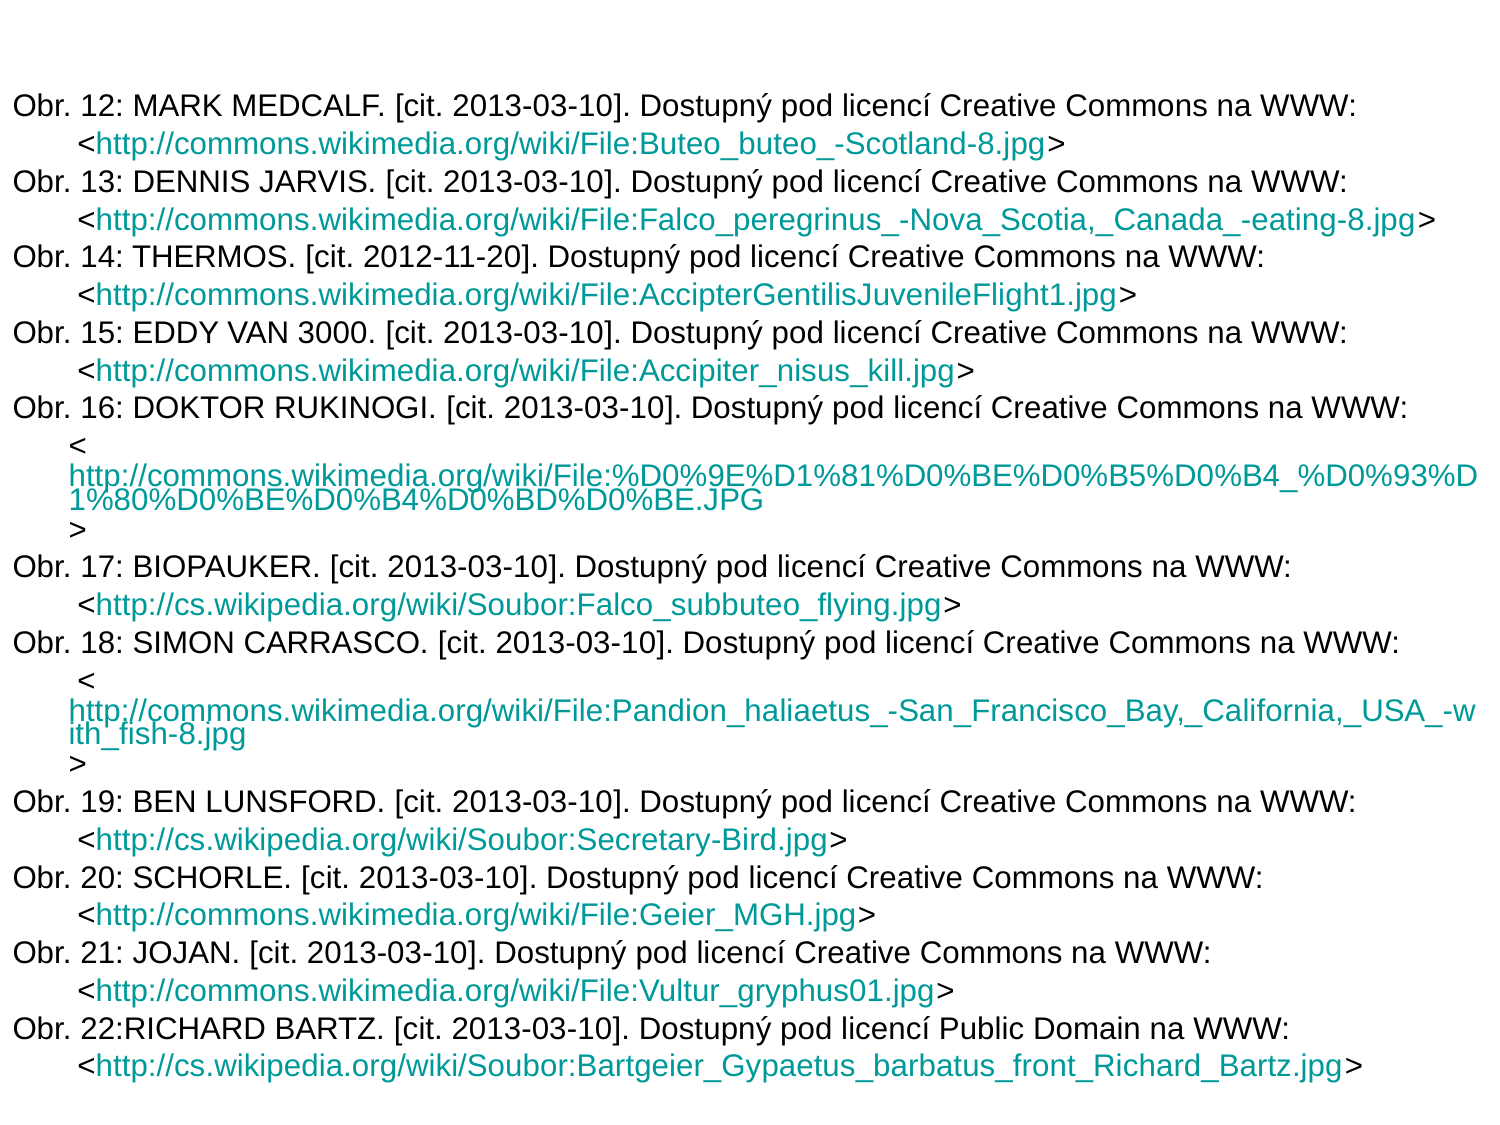

# Obr. 12: MARK MEDCALF. [cit. 2013-03-10]. Dostupný pod licencí Creative Commons na WWW:
	 <http://commons.wikimedia.org/wiki/File:Buteo_buteo_-Scotland-8.jpg>
Obr. 13: DENNIS JARVIS. [cit. 2013-03-10]. Dostupný pod licencí Creative Commons na WWW:
	 <http://commons.wikimedia.org/wiki/File:Falco_peregrinus_-Nova_Scotia,_Canada_-eating-8.jpg>
Obr. 14: THERMOS. [cit. 2012-11-20]. Dostupný pod licencí Creative Commons na WWW:
	 <http://commons.wikimedia.org/wiki/File:AccipterGentilisJuvenileFlight1.jpg>
Obr. 15: EDDY VAN 3000. [cit. 2013-03-10]. Dostupný pod licencí Creative Commons na WWW:
	 <http://commons.wikimedia.org/wiki/File:Accipiter_nisus_kill.jpg>
Obr. 16: DOKTOR RUKINOGI. [cit. 2013-03-10]. Dostupný pod licencí Creative Commons na WWW:
	<http://commons.wikimedia.org/wiki/File:%D0%9E%D1%81%D0%BE%D0%B5%D0%B4_%D0%93%D1%80%D0%BE%D0%B4%D0%BD%D0%BE.JPG>
Obr. 17: BIOPAUKER. [cit. 2013-03-10]. Dostupný pod licencí Creative Commons na WWW:
	 <http://cs.wikipedia.org/wiki/Soubor:Falco_subbuteo_flying.jpg>
Obr. 18: SIMON CARRASCO. [cit. 2013-03-10]. Dostupný pod licencí Creative Commons na WWW:
	 <http://commons.wikimedia.org/wiki/File:Pandion_haliaetus_-San_Francisco_Bay,_California,_USA_-with_fish-8.jpg>
Obr. 19: BEN LUNSFORD. [cit. 2013-03-10]. Dostupný pod licencí Creative Commons na WWW:
	 <http://cs.wikipedia.org/wiki/Soubor:Secretary-Bird.jpg>
Obr. 20: SCHORLE. [cit. 2013-03-10]. Dostupný pod licencí Creative Commons na WWW:
	 <http://commons.wikimedia.org/wiki/File:Geier_MGH.jpg>
Obr. 21: JOJAN. [cit. 2013-03-10]. Dostupný pod licencí Creative Commons na WWW:
	 <http://commons.wikimedia.org/wiki/File:Vultur_gryphus01.jpg>
Obr. 22:RICHARD BARTZ. [cit. 2013-03-10]. Dostupný pod licencí Public Domain na WWW:
 	 <http://cs.wikipedia.org/wiki/Soubor:Bartgeier_Gypaetus_barbatus_front_Richard_Bartz.jpg>